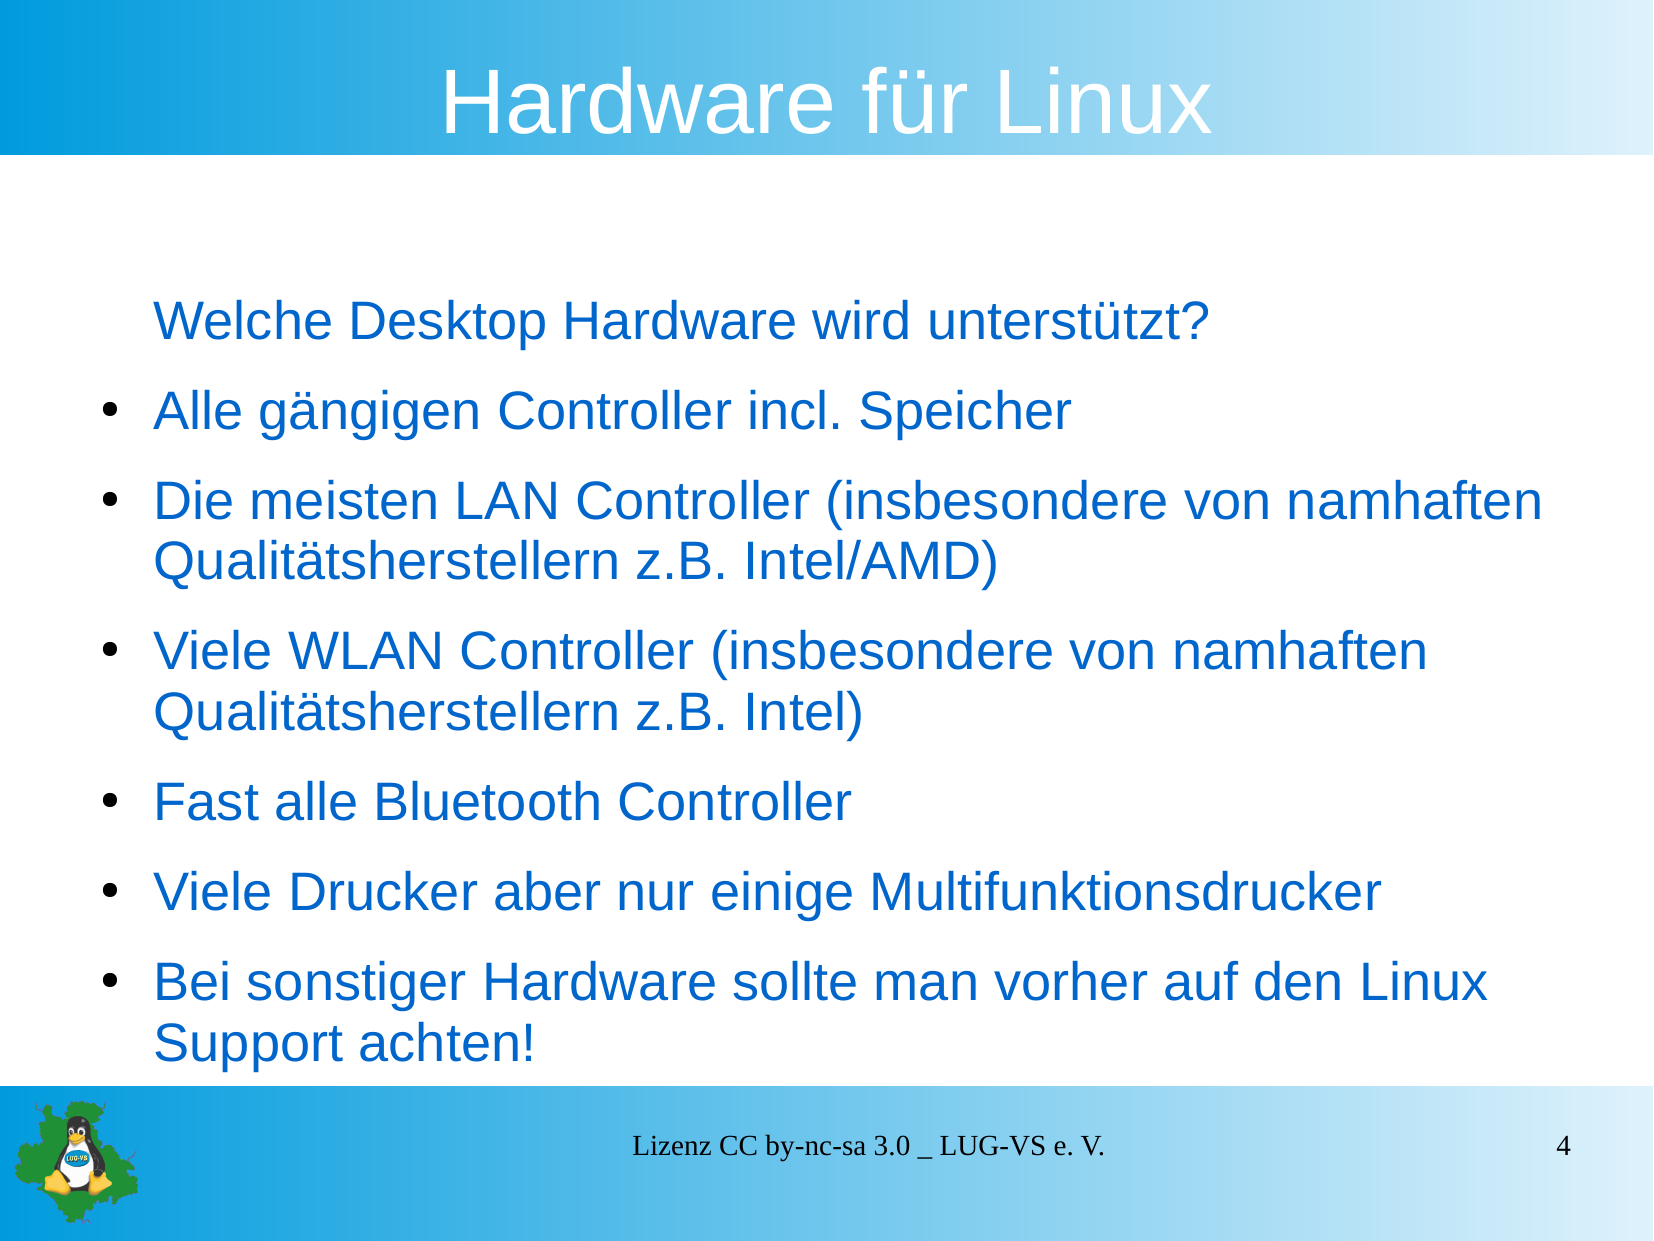

# Hardware für Linux
Welche Desktop Hardware wird unterstützt?
Alle gängigen Controller incl. Speicher
Die meisten LAN Controller (insbesondere von namhaften Qualitätsherstellern z.B. Intel/AMD)
Viele WLAN Controller (insbesondere von namhaften Qualitätsherstellern z.B. Intel)
Fast alle Bluetooth Controller
Viele Drucker aber nur einige Multifunktionsdrucker
Bei sonstiger Hardware sollte man vorher auf den Linux Support achten!